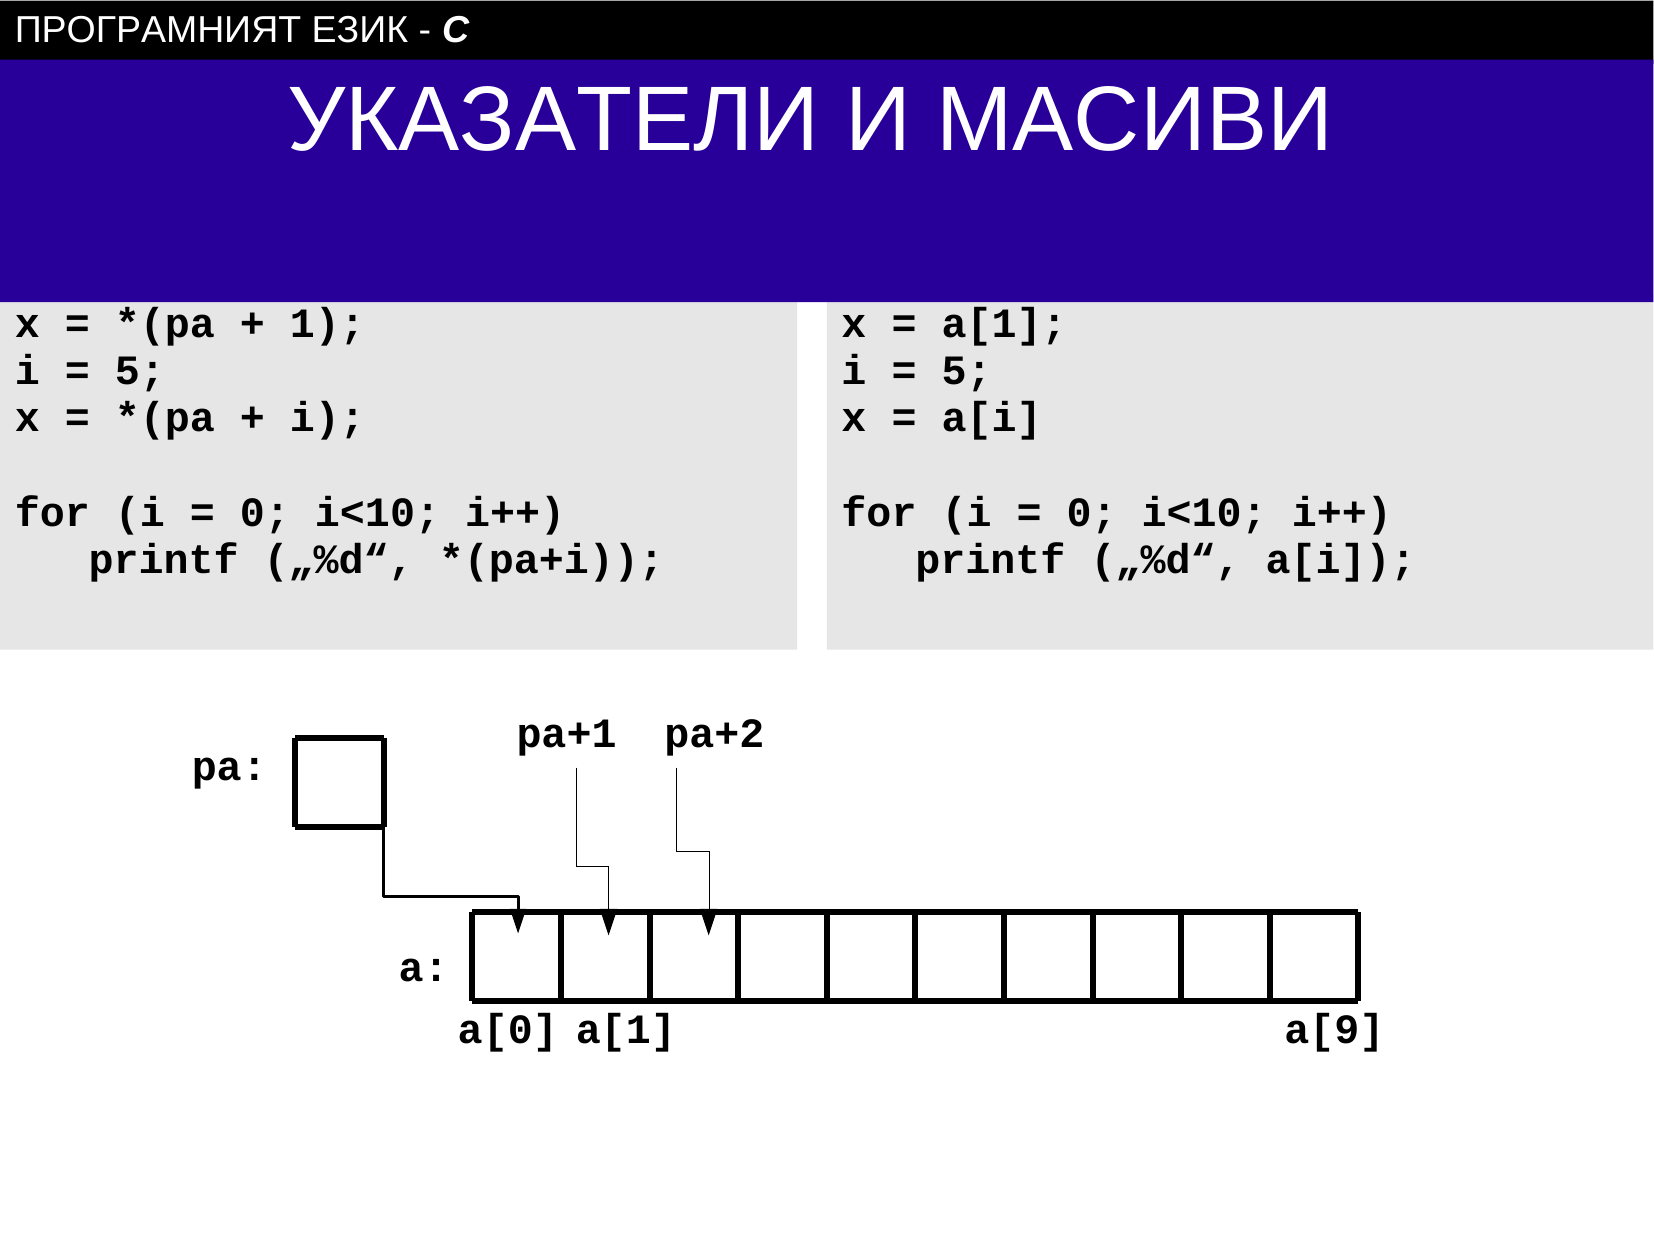

ПРОГРАМНИЯT ЕЗИК - С
			 УКАЗАТЕЛИ И МАСИВИ
x = *(pa + 1);
i = 5;
x = *(pa + i);
for (i = 0; i<10; i++)
	printf („%d“, *(pa+i));
x = a[1];
i = 5;
x = a[i]
for (i = 0; i<10; i++)
	printf („%d“, a[i]);
pa+1
pa+2
pa:
a:
a[0]
a[1]
a[9]